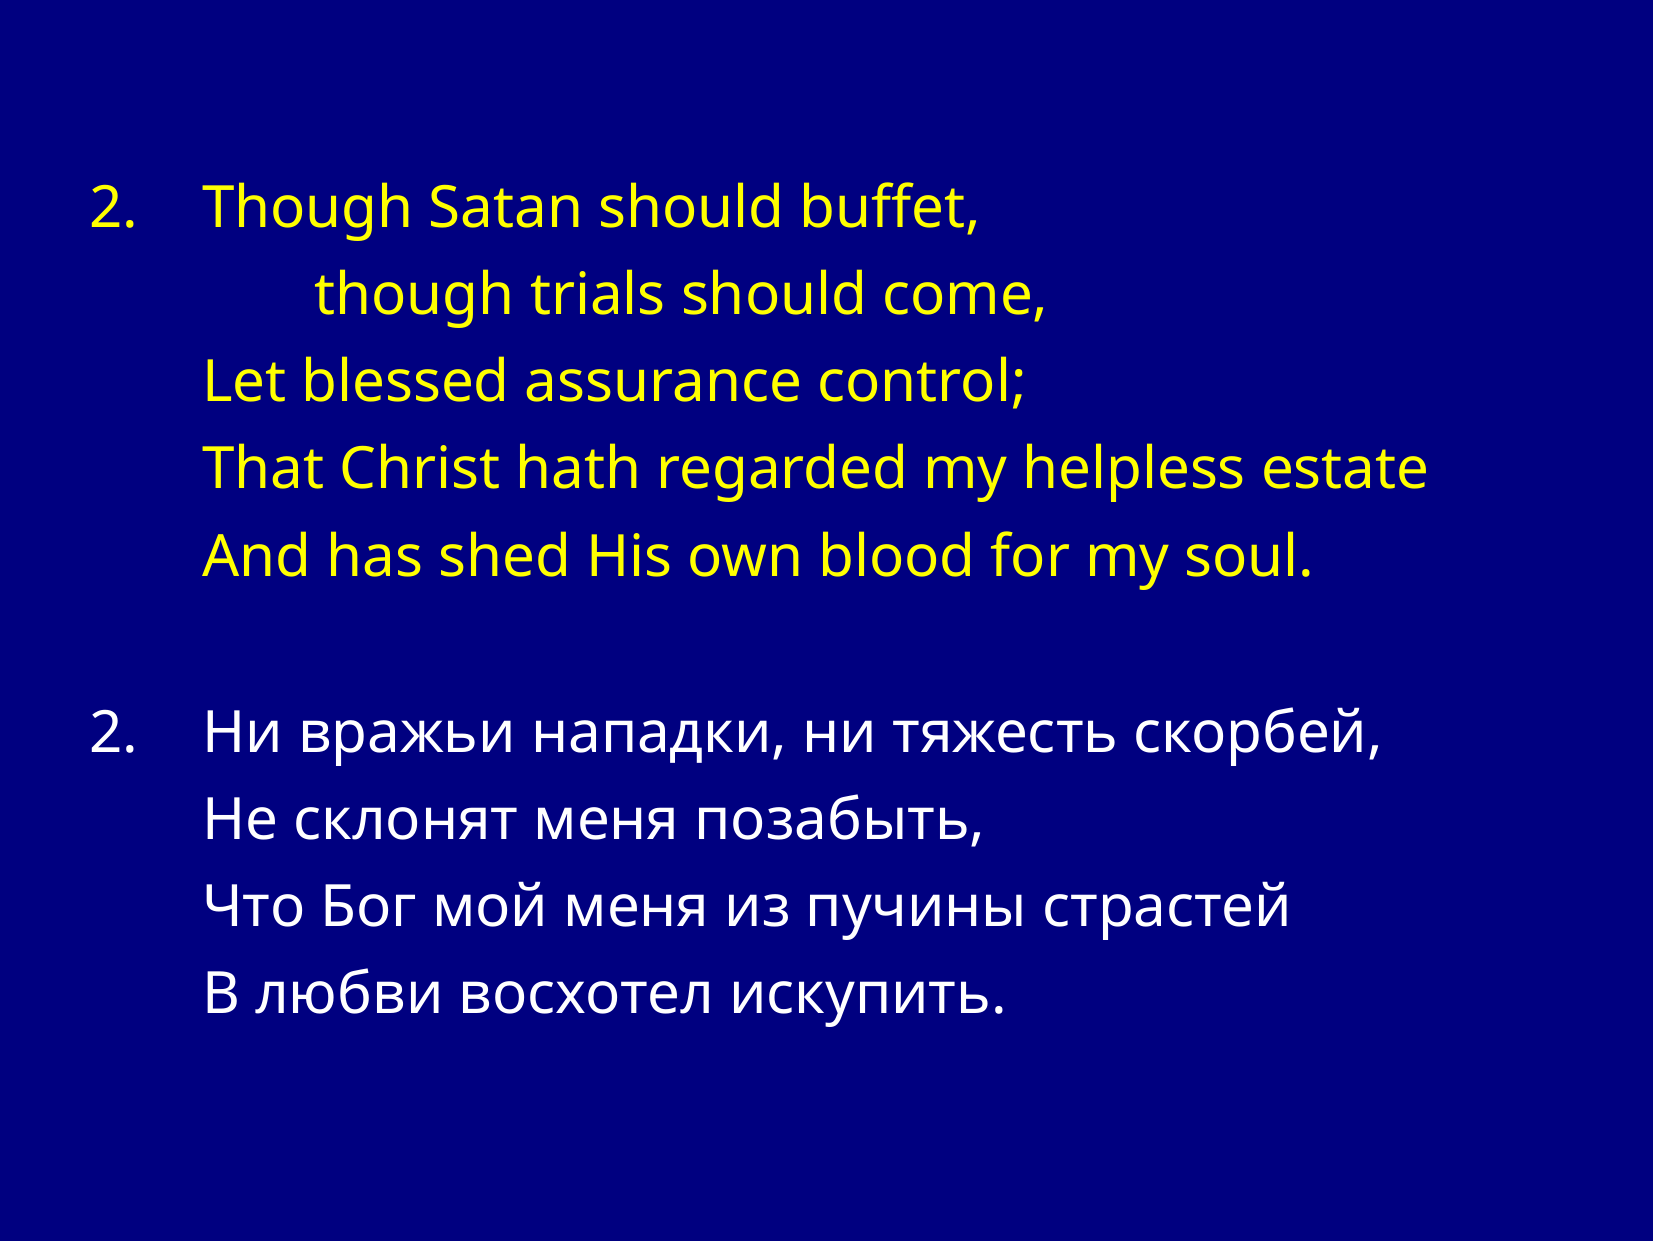

2.	Though Satan should buffet,
		though trials should come,
	Let blessed assurance control;
	That Christ hath regarded my helpless estate
	And has shed His own blood for my soul.
2.	Ни вражьи нападки, ни тяжесть скорбей,
	Не склонят меня позабыть,
	Что Бог мой меня из пучины страстей
	В любви восхотел искупить.